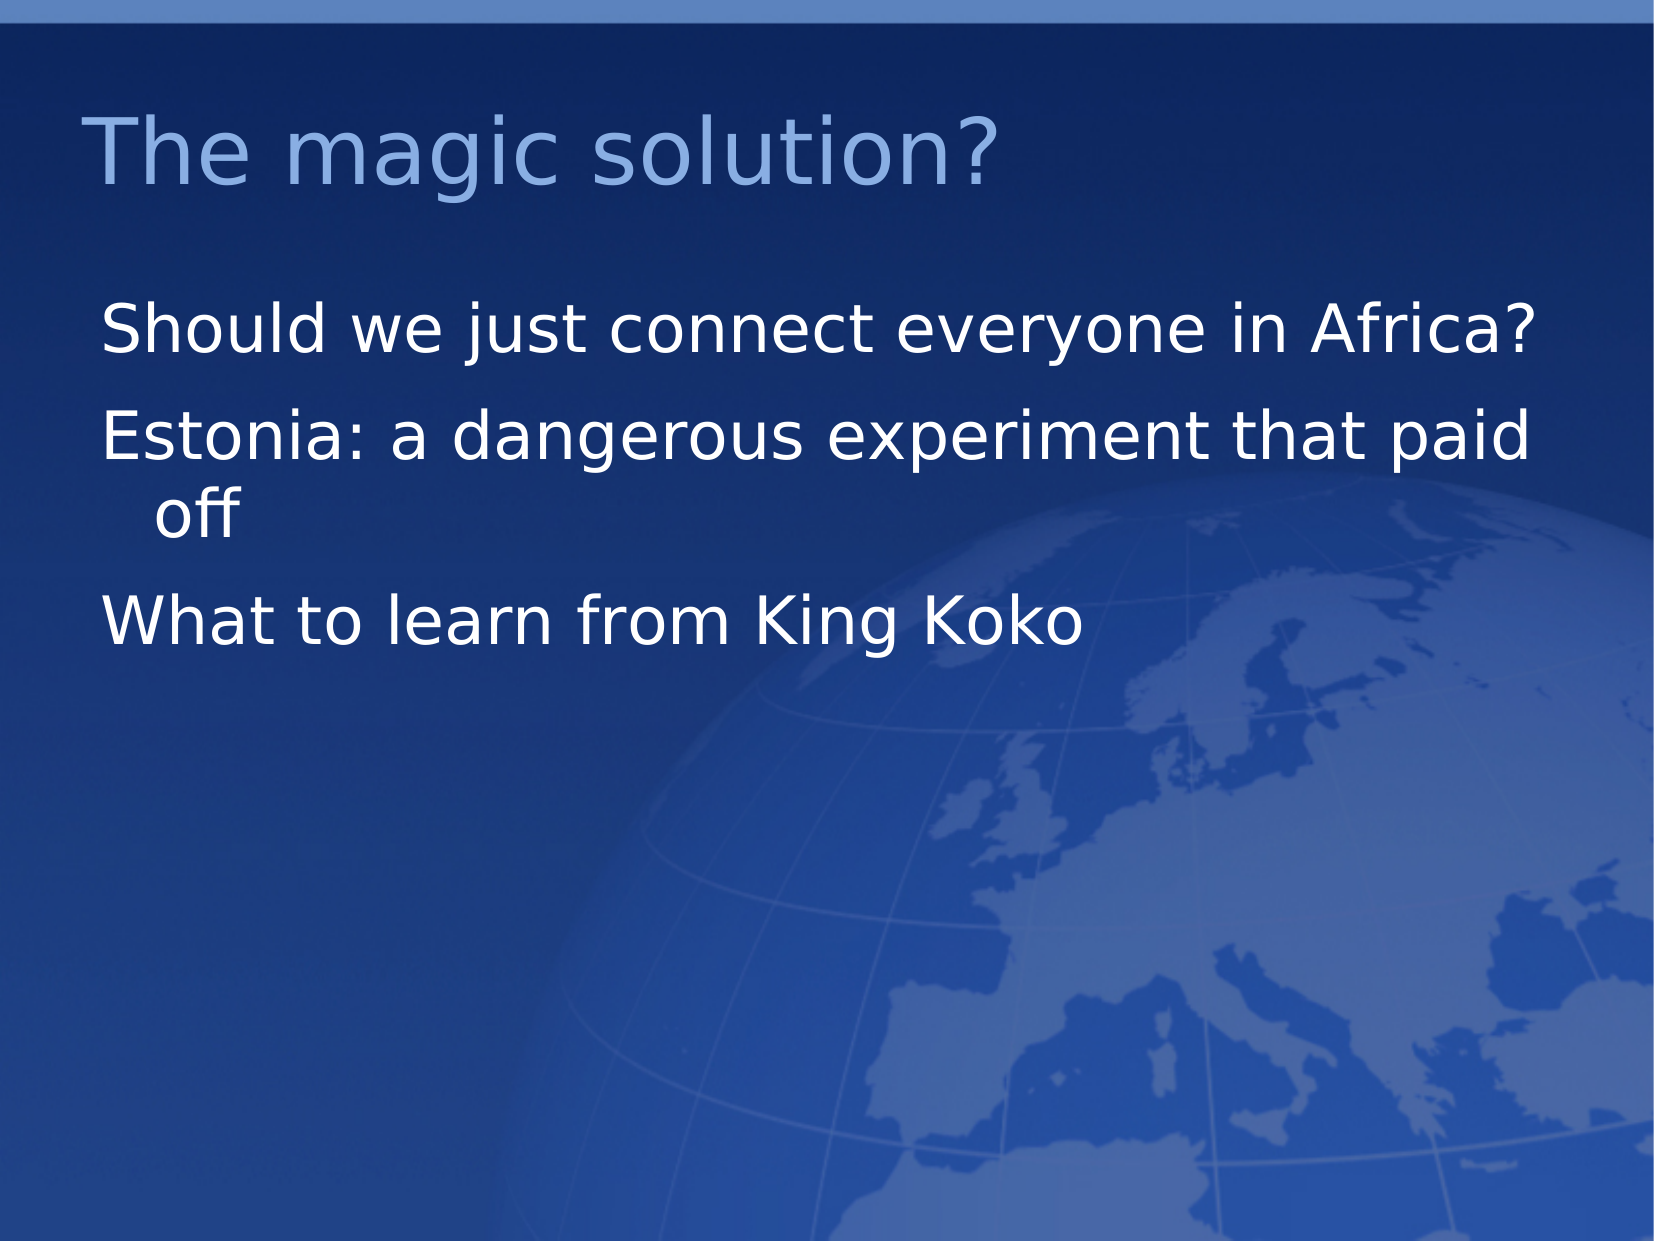

# The magic solution?
Should we just connect everyone in Africa?
Estonia: a dangerous experiment that paid off
What to learn from King Koko